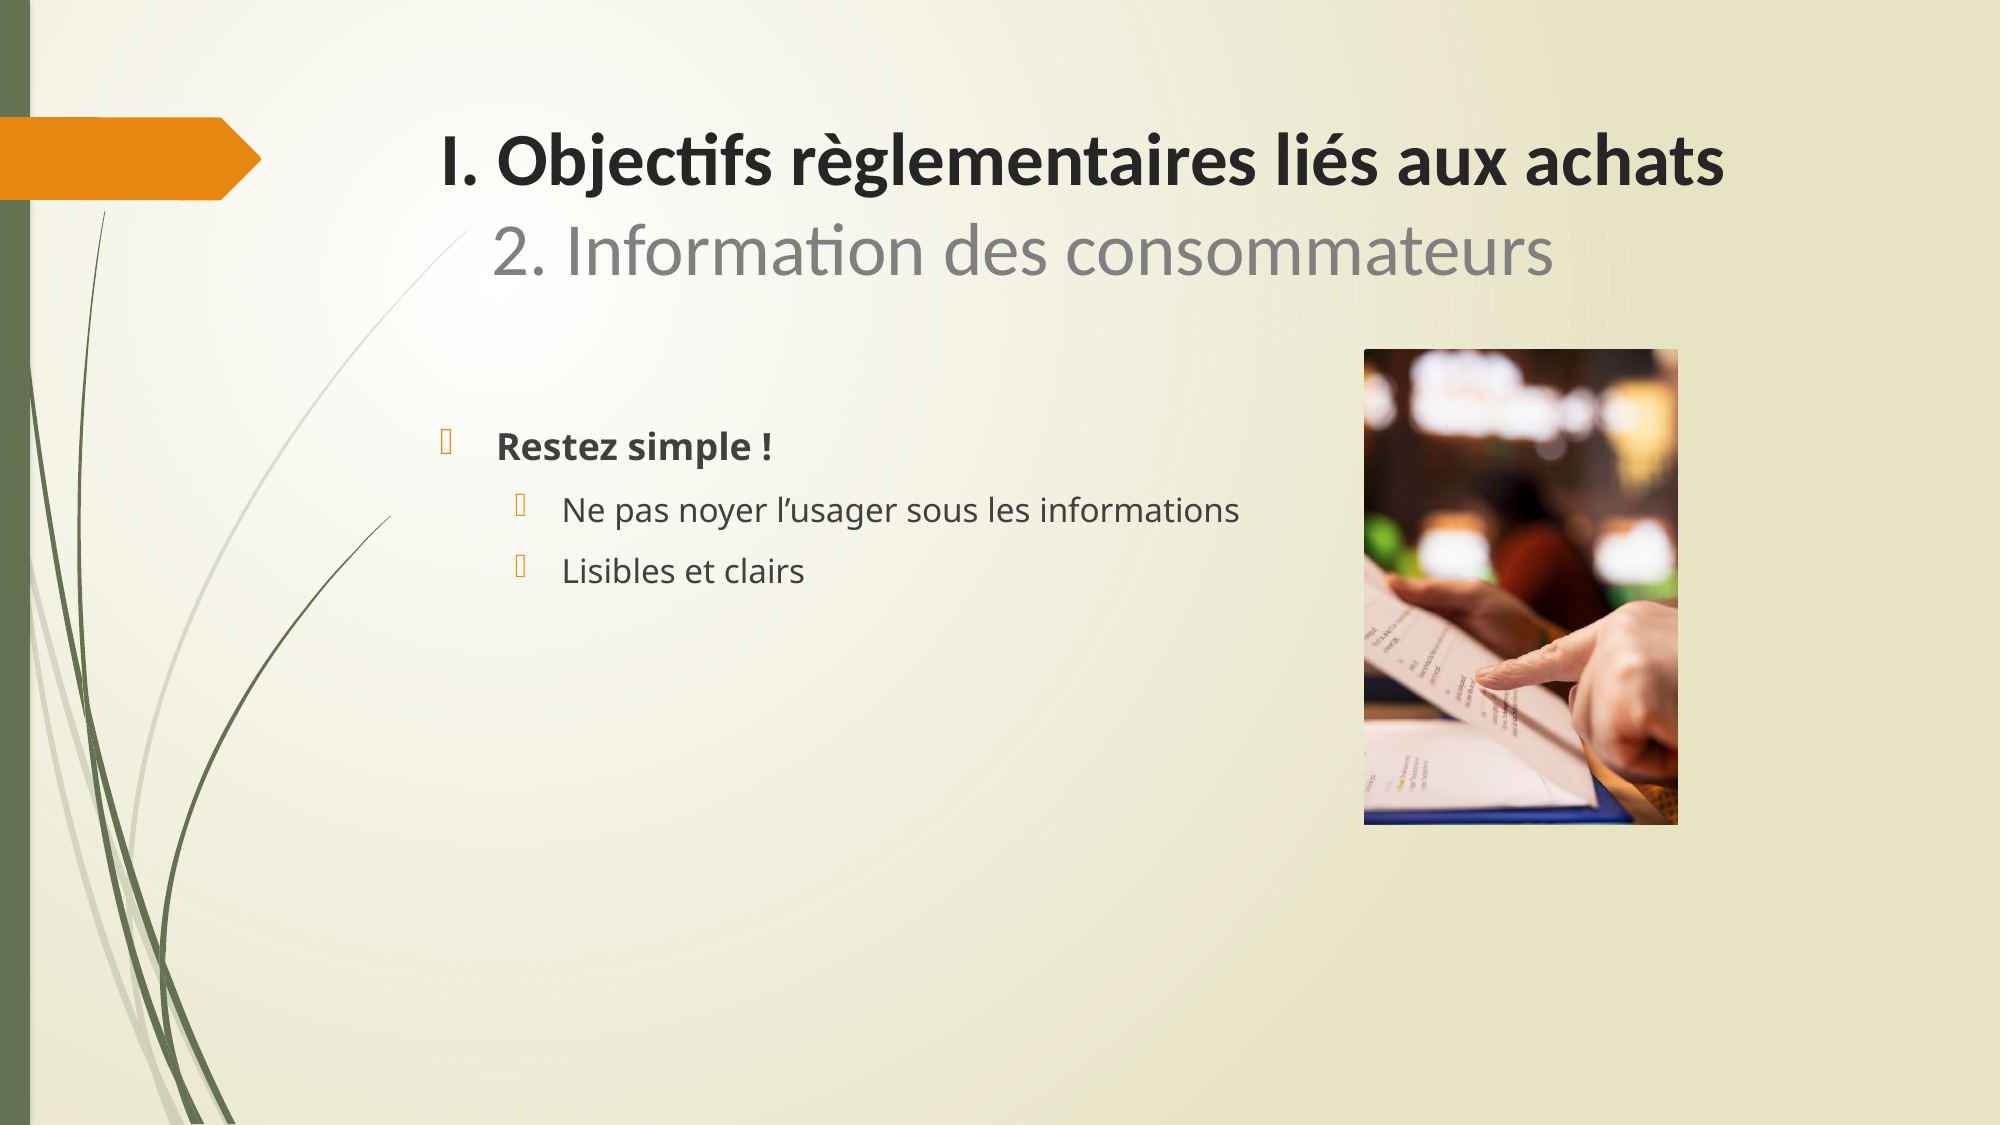

I. Objectifs règlementaires liés aux achats
 2. Information des consommateurs
# Restez simple !
Ne pas noyer l’usager sous les informations
Lisibles et clairs